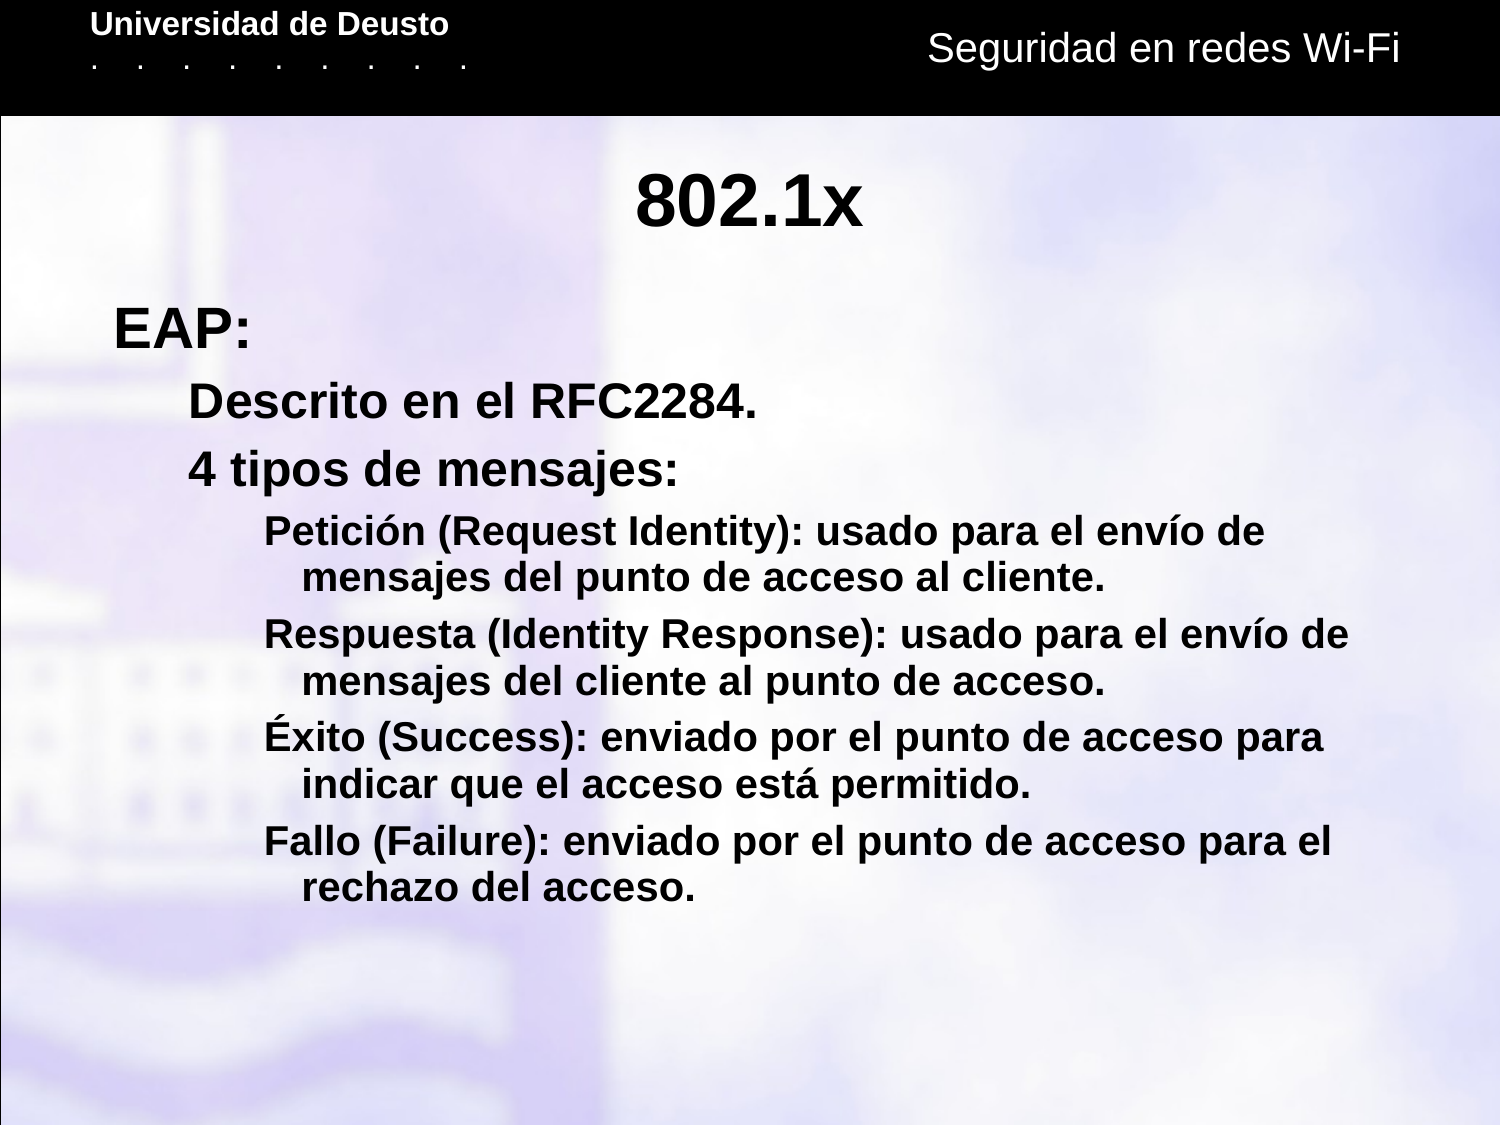

# 802.1x
EAP:
Descrito en el RFC2284.
4 tipos de mensajes:
Petición (Request Identity): usado para el envío de mensajes del punto de acceso al cliente.
Respuesta (Identity Response): usado para el envío de mensajes del cliente al punto de acceso.
Éxito (Success): enviado por el punto de acceso para indicar que el acceso está permitido.
Fallo (Failure): enviado por el punto de acceso para el rechazo del acceso.